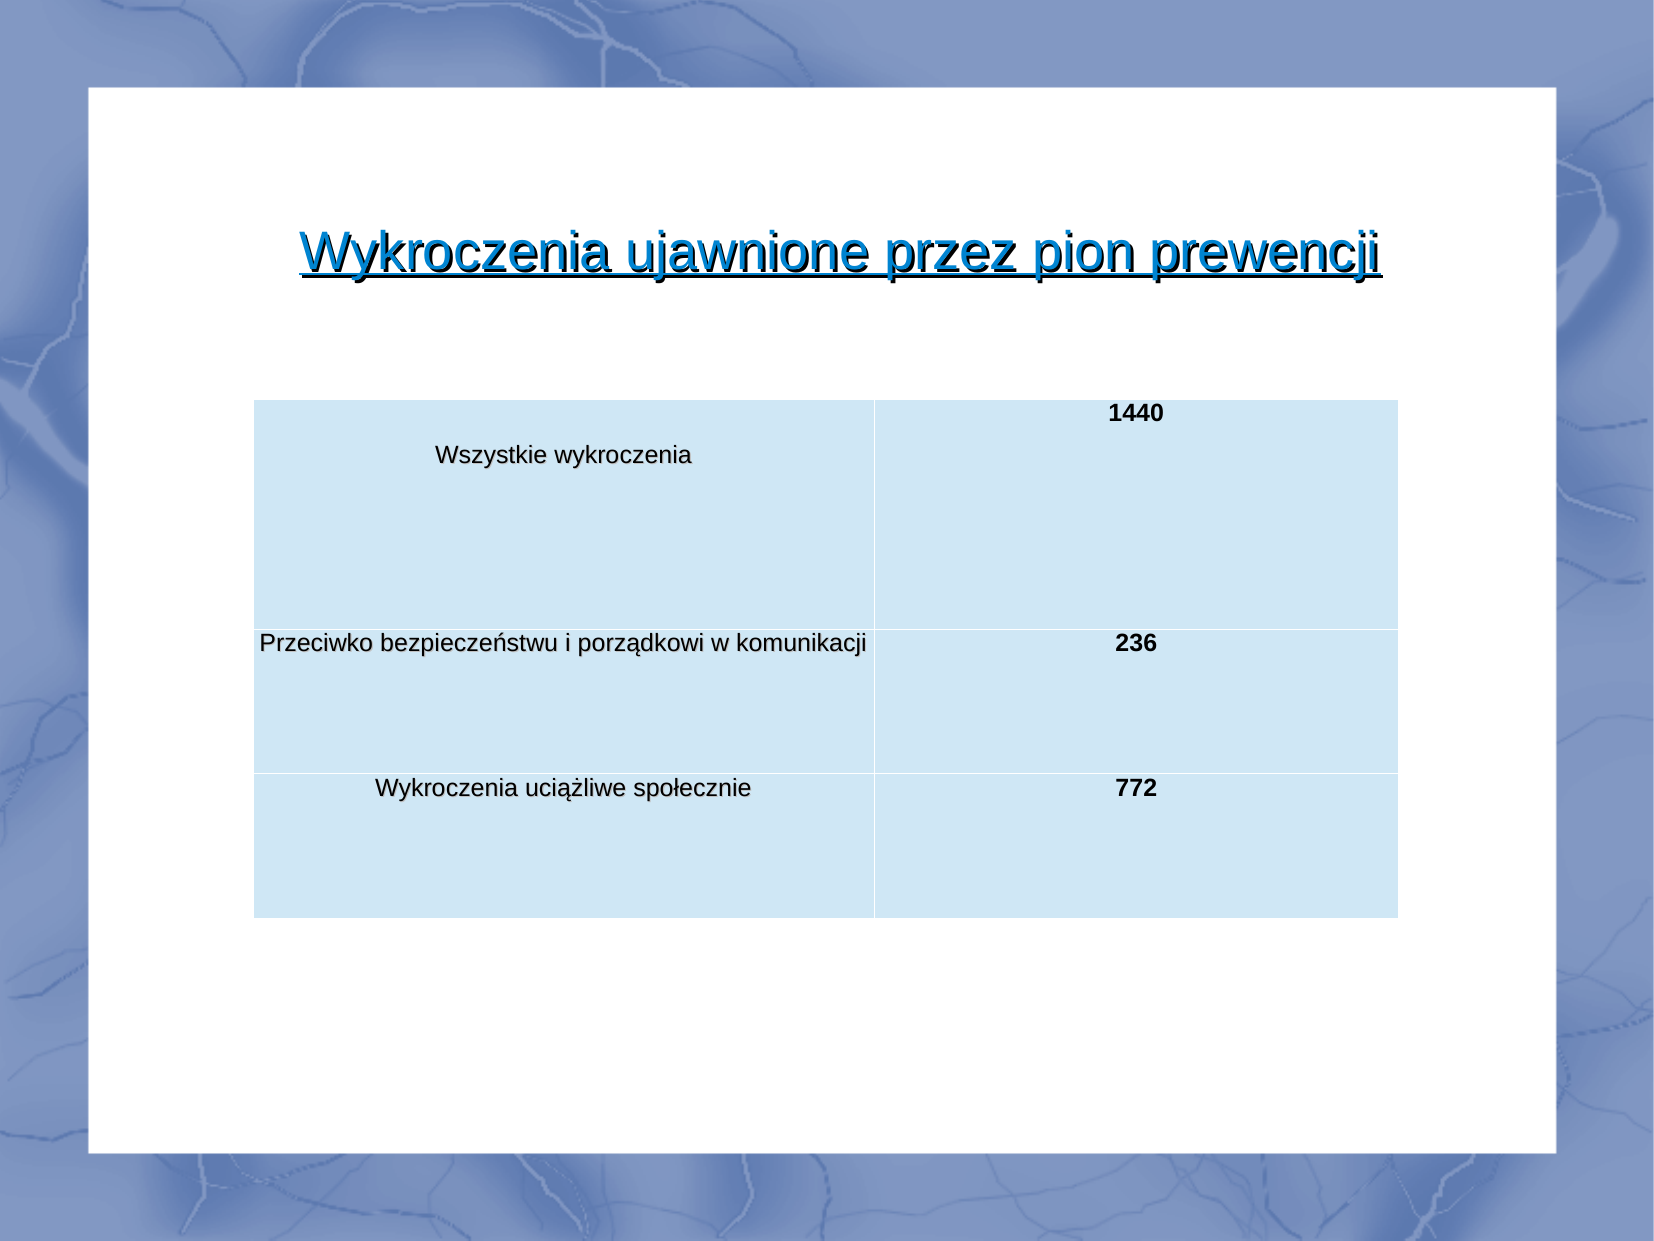

# Wykroczenia ujawnione przez pion prewencji
| Wszystkie wykroczenia | 1440 |
| --- | --- |
| Przeciwko bezpieczeństwu i porządkowi w komunikacji | 236 |
| Wykroczenia uciążliwe społecznie | 772 |